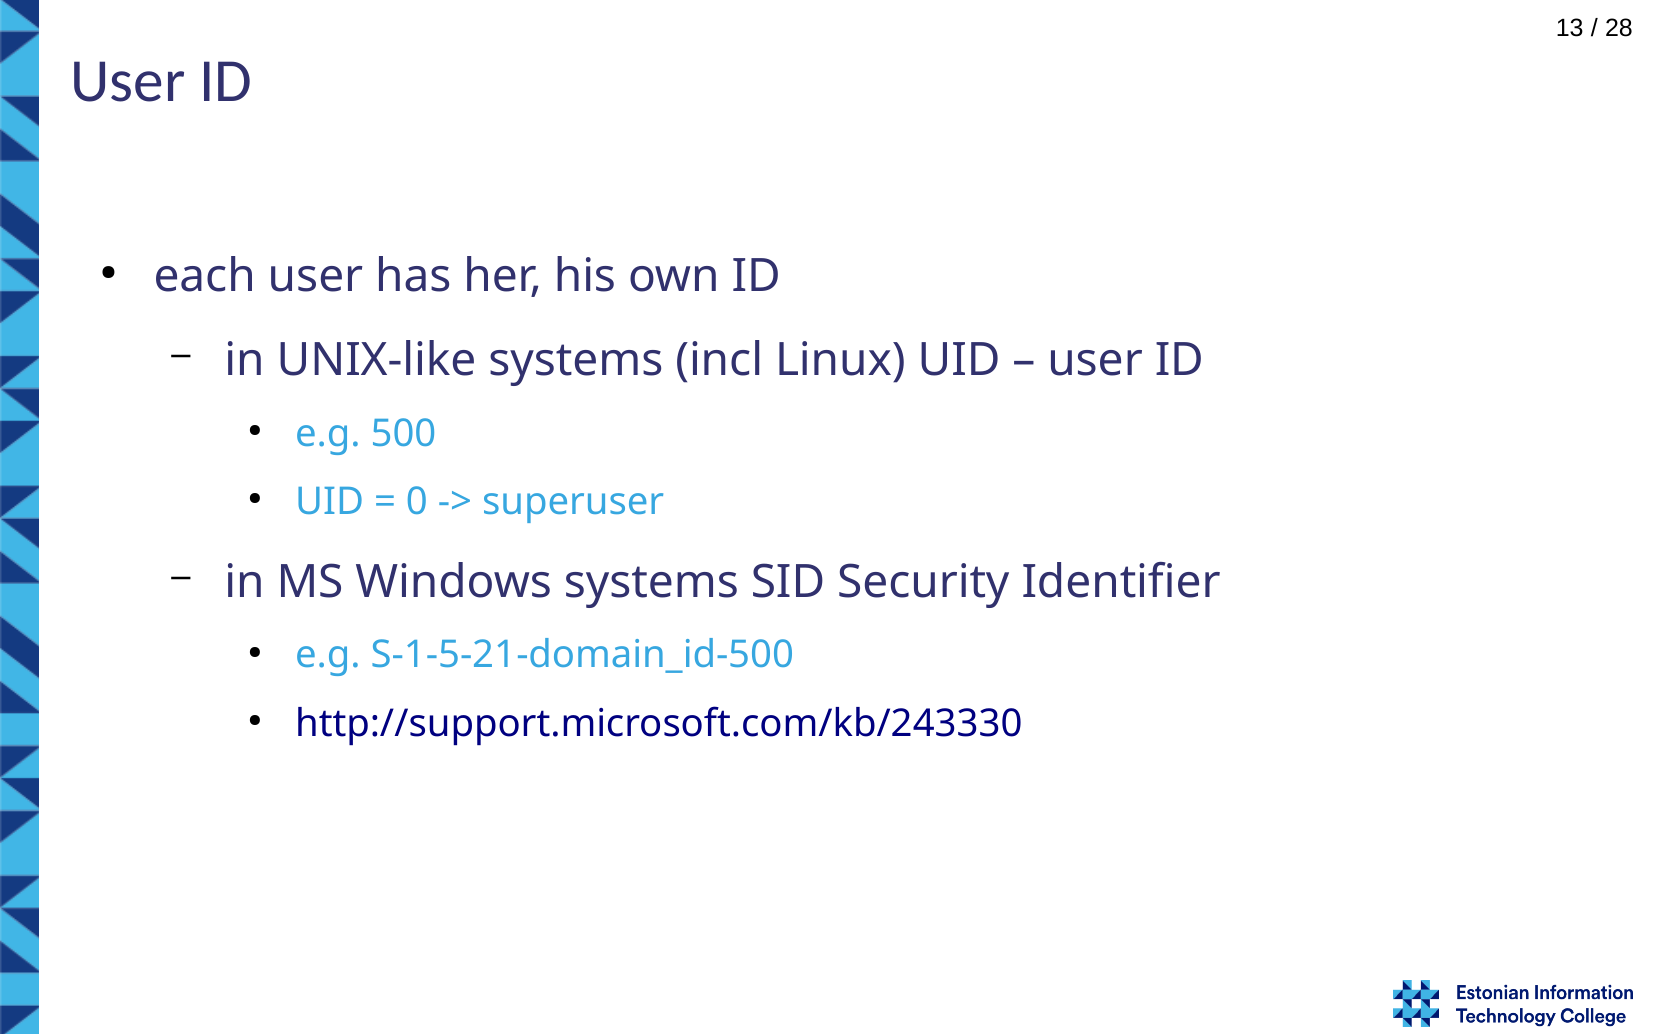

# User ID
each user has her, his own ID
in UNIX-like systems (incl Linux) UID – user ID
e.g. 500
UID = 0 -> superuser
in MS Windows systems SID Security Identifier
e.g. S-1-5-21-domain_id-500
http://support.microsoft.com/kb/243330